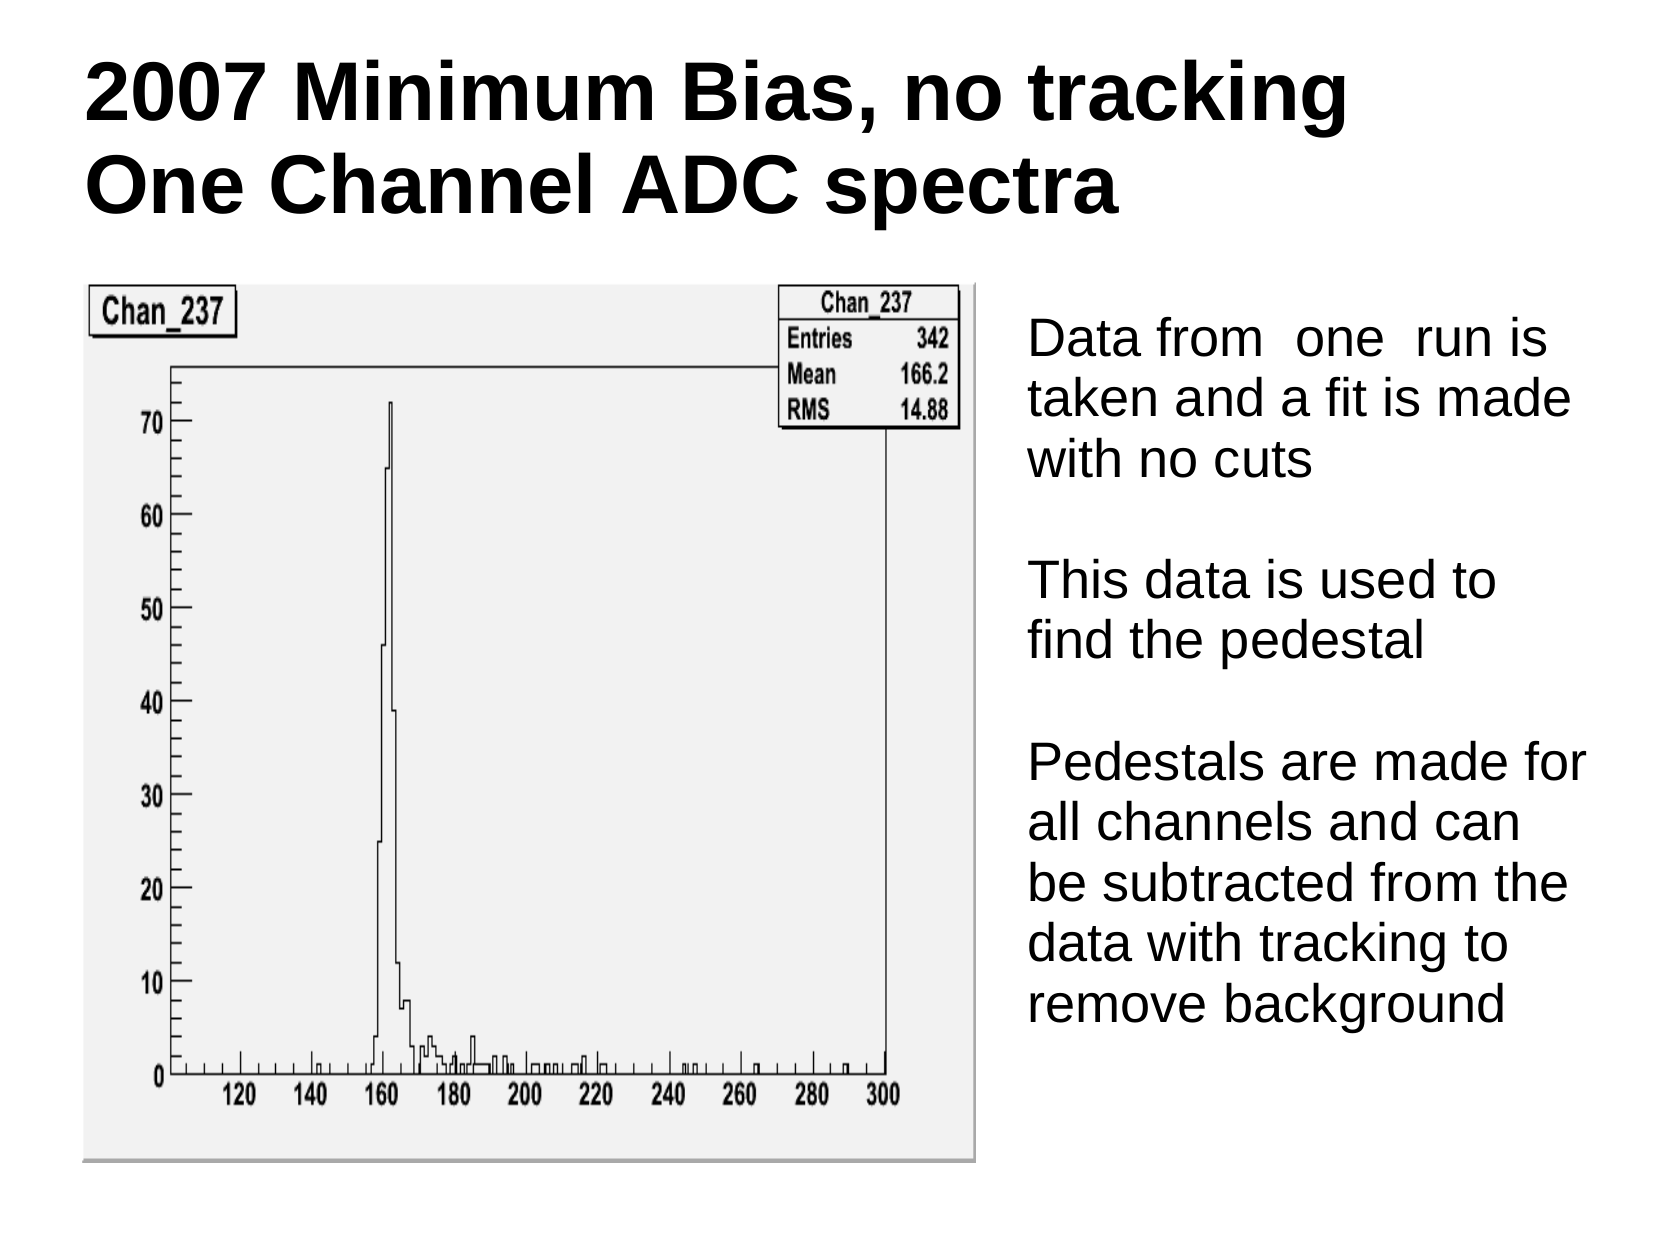

2007 Minimum Bias, no tracking
One Channel ADC spectra
Data from one run is taken and a fit is made with no cuts
This data is used to find the pedestal
Pedestals are made for all channels and can be subtracted from the data with tracking to remove background